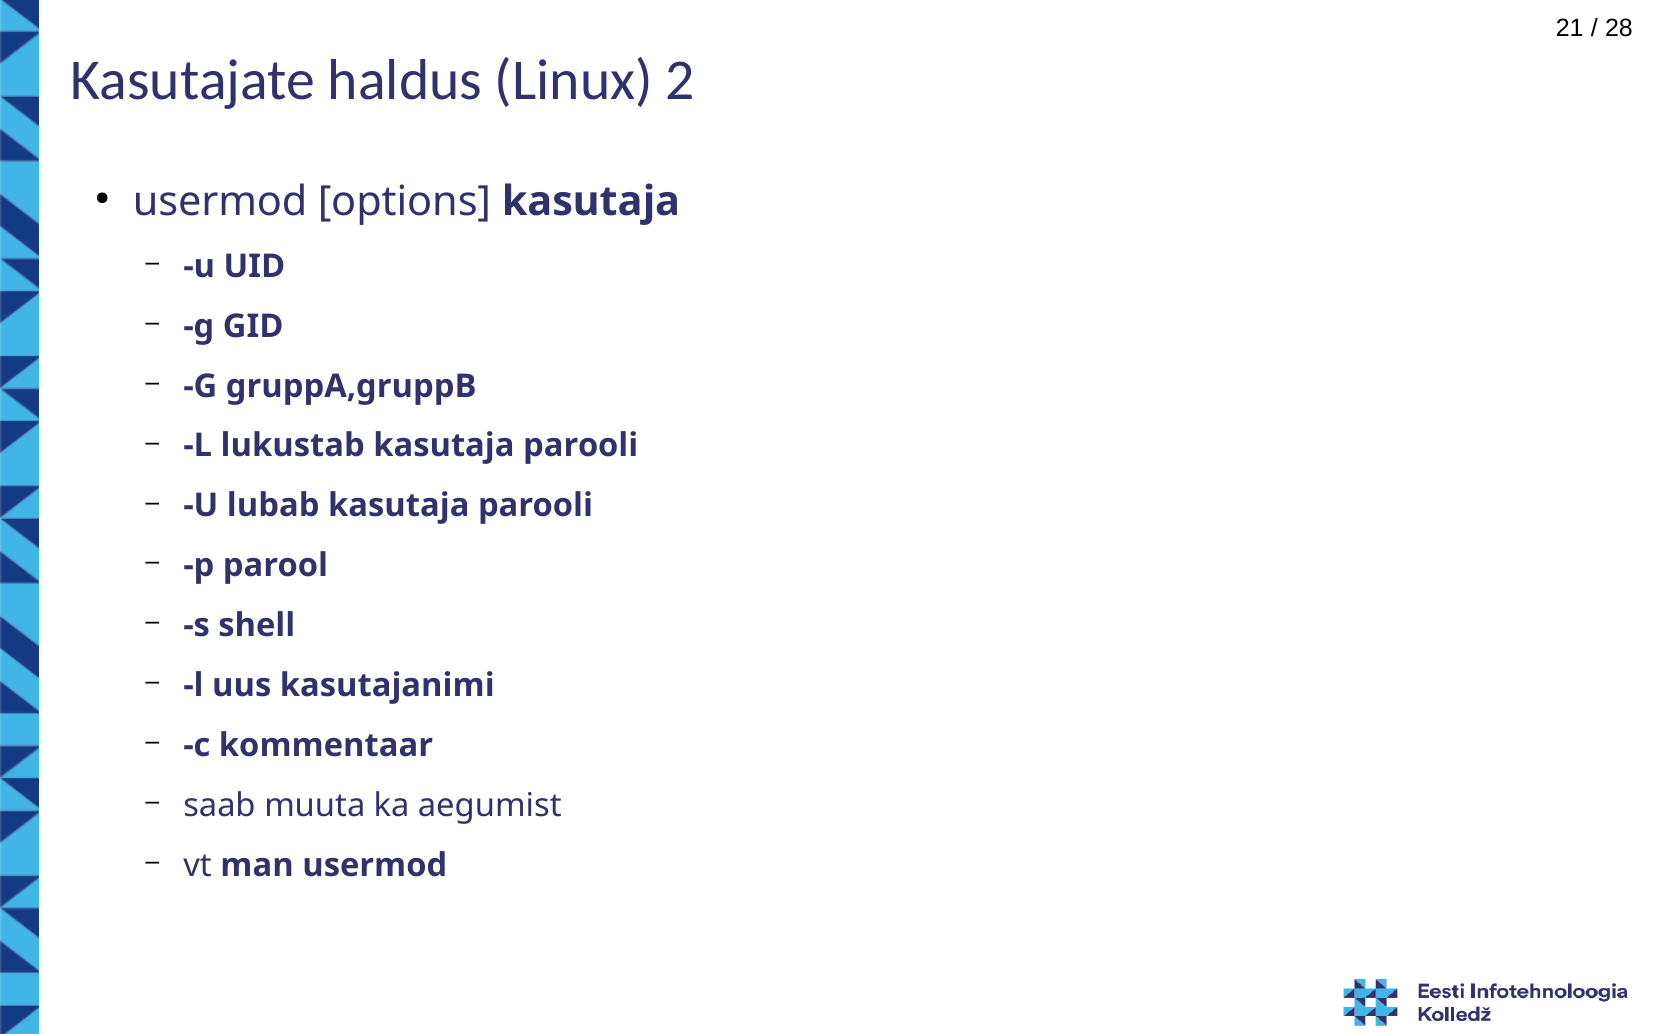

# Kasutajate haldus (Linux) 2
usermod [options] kasutaja
-u UID
-g GID
-G gruppA,gruppB
-L lukustab kasutaja parooli
-U lubab kasutaja parooli
-p parool
-s shell
-l uus kasutajanimi
-c kommentaar
saab muuta ka aegumist
vt man usermod